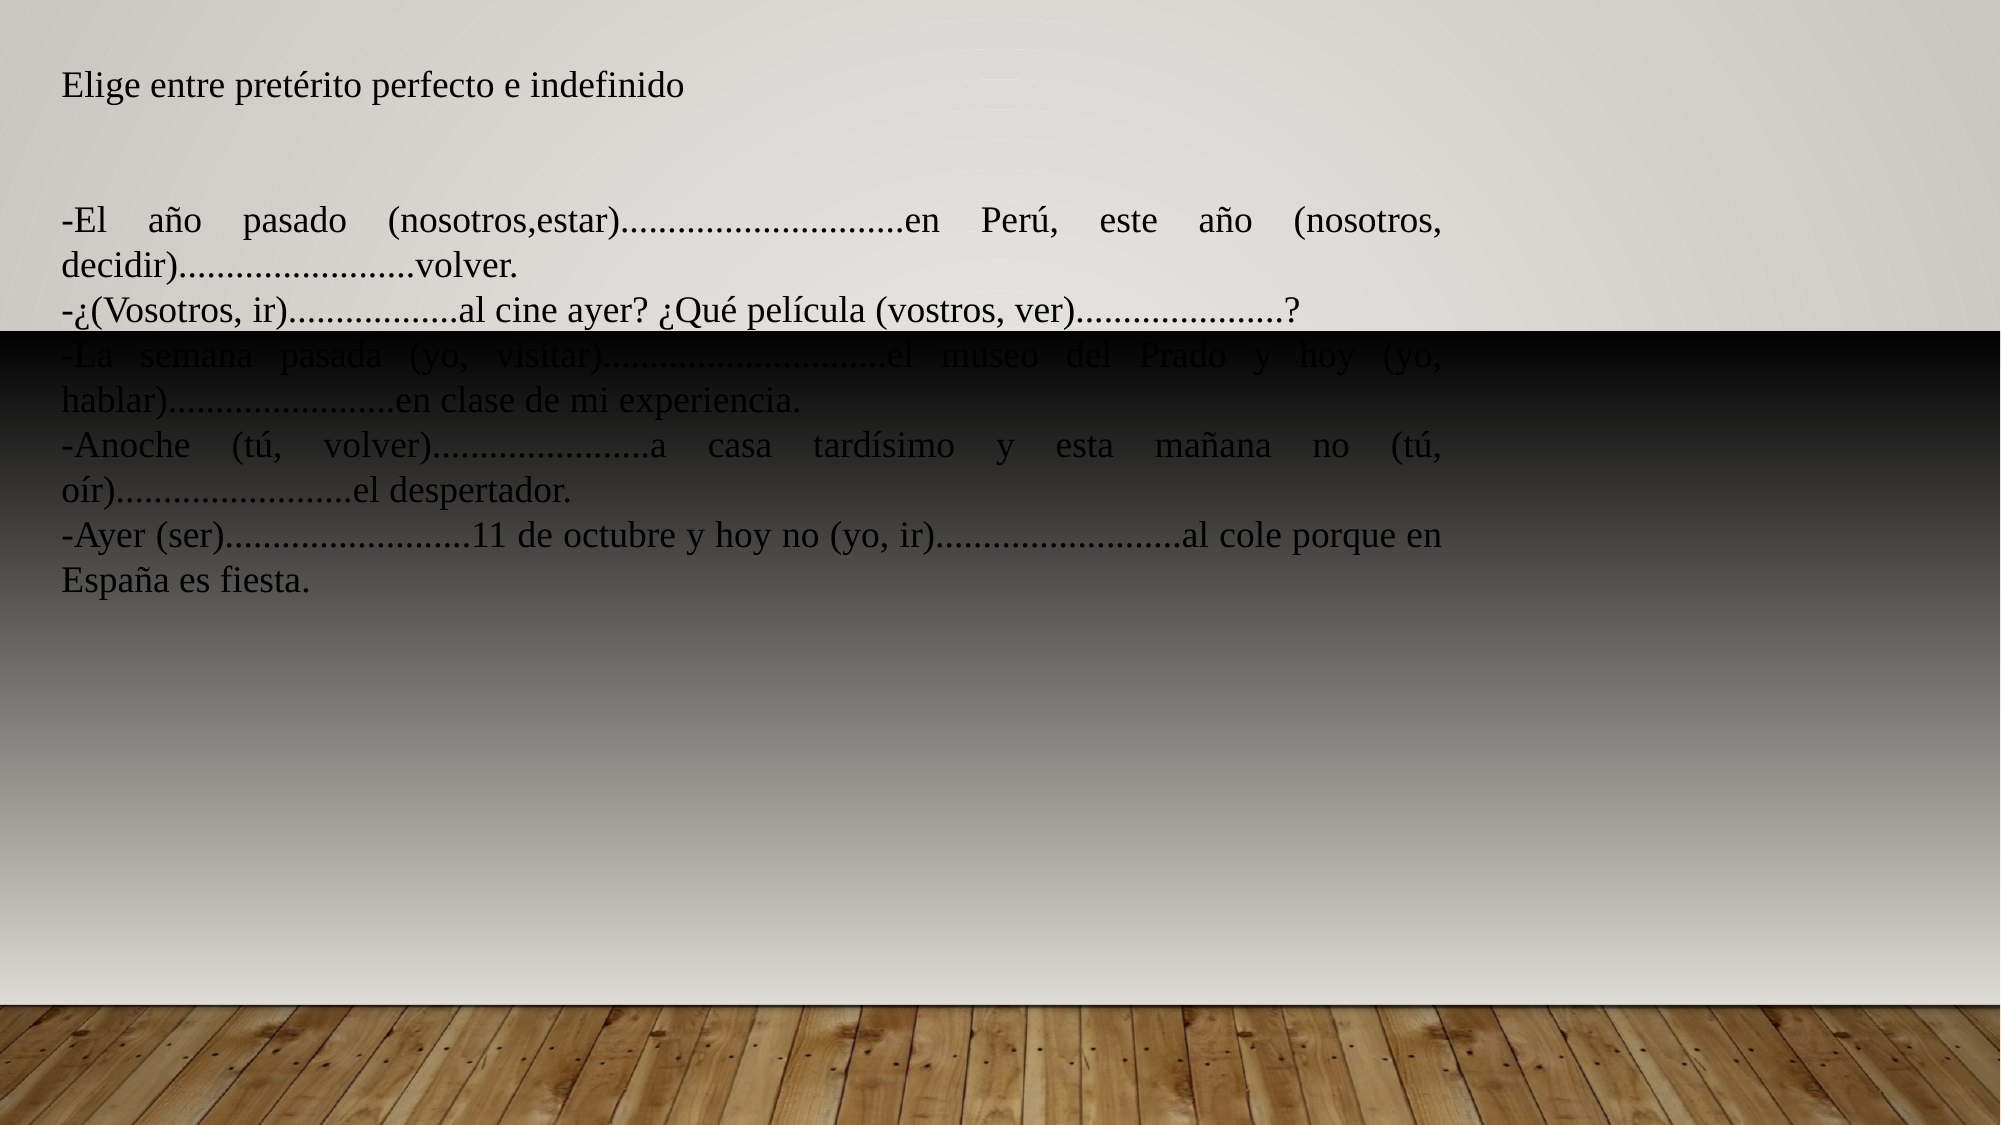

Elige entre pretérito perfecto e indefinido
-El año pasado (nosotros,estar)..............................en Perú, este año (nosotros, decidir).........................volver.
-¿(Vosotros, ir)..................al cine ayer? ¿Qué película (vostros, ver)......................?
-La semana pasada (yo, visitar)..............................el museo del Prado y hoy (yo, hablar)........................en clase de mi experiencia.
-Anoche (tú, volver).......................a casa tardísimo y esta mañana no (tú, oír).........................el despertador.
-Ayer (ser)..........................11 de octubre y hoy no (yo, ir)..........................al cole porque en España es fiesta.